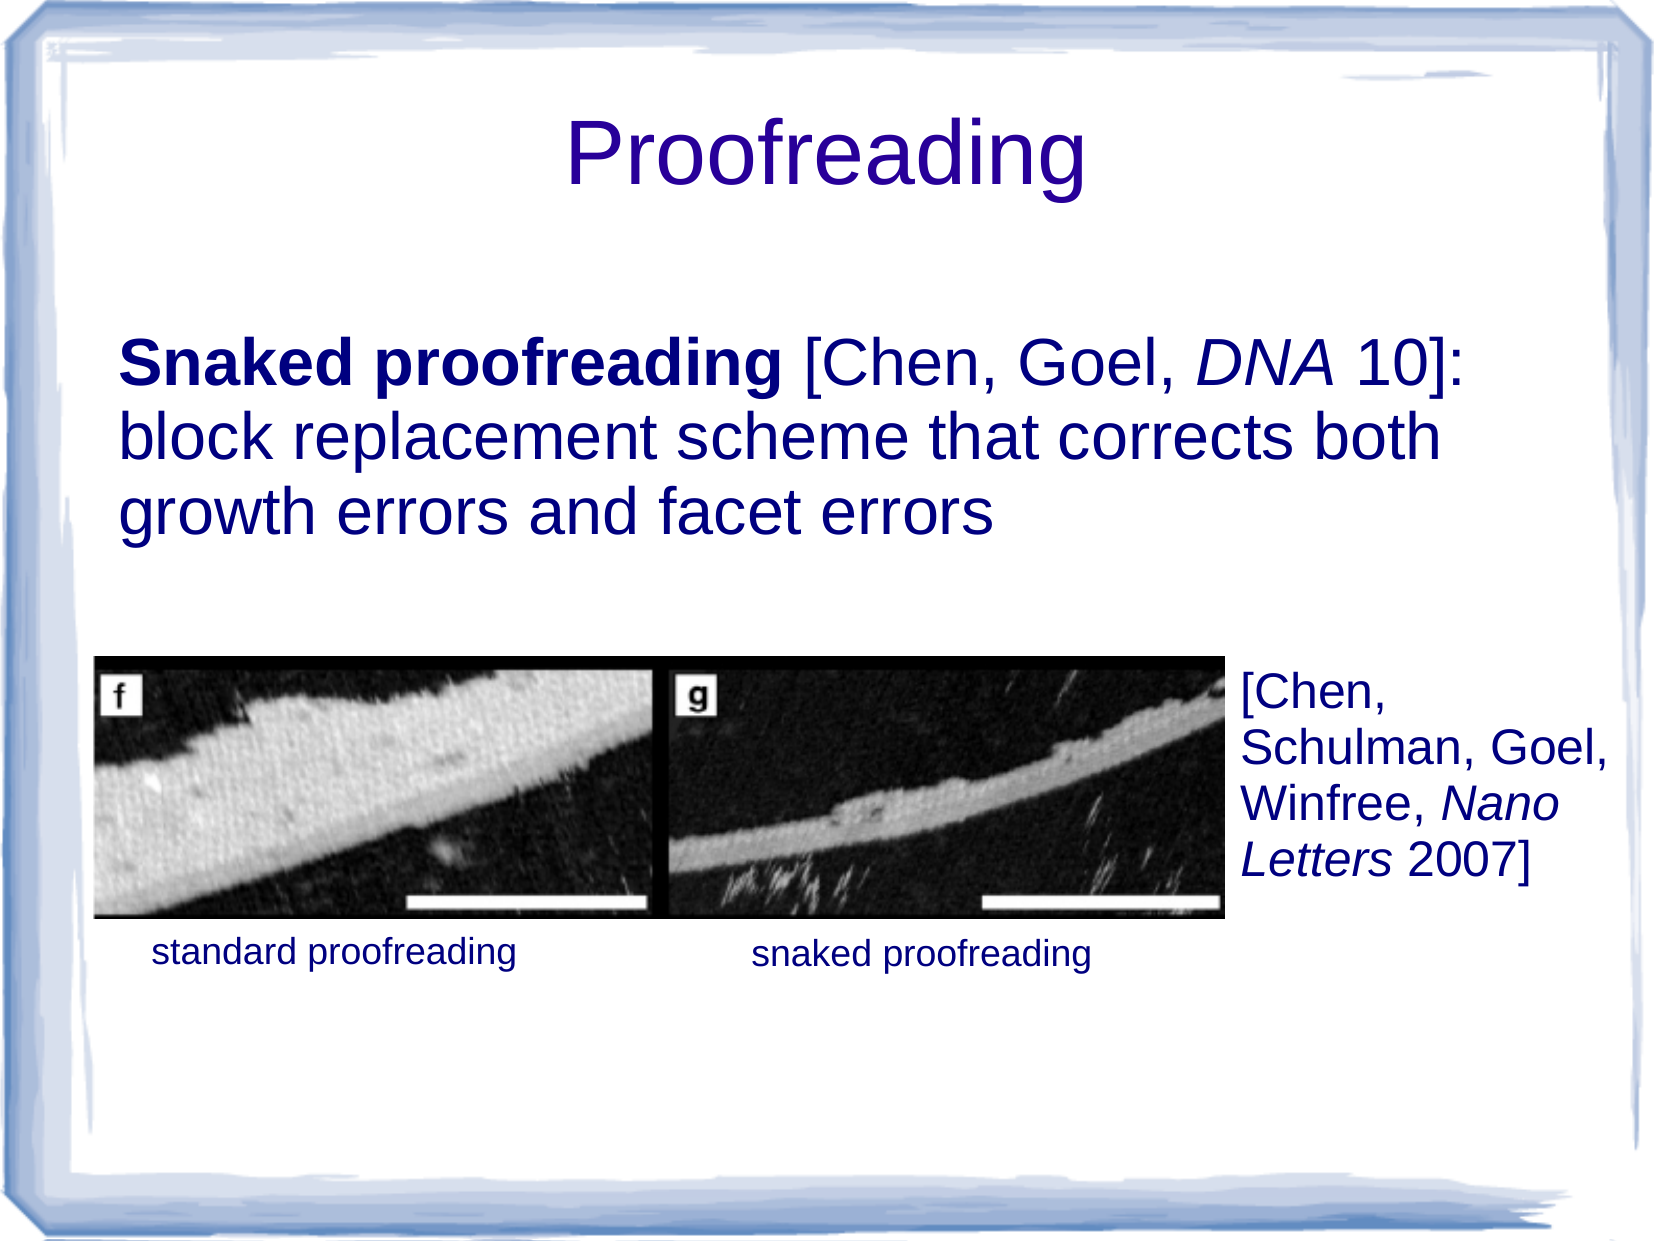

# Proofreading
Snaked proofreading [Chen, Goel, DNA 10]: block replacement scheme that corrects both growth errors and facet errors
[Chen, Schulman, Goel, Winfree, Nano Letters 2007]
standard proofreading
snaked proofreading